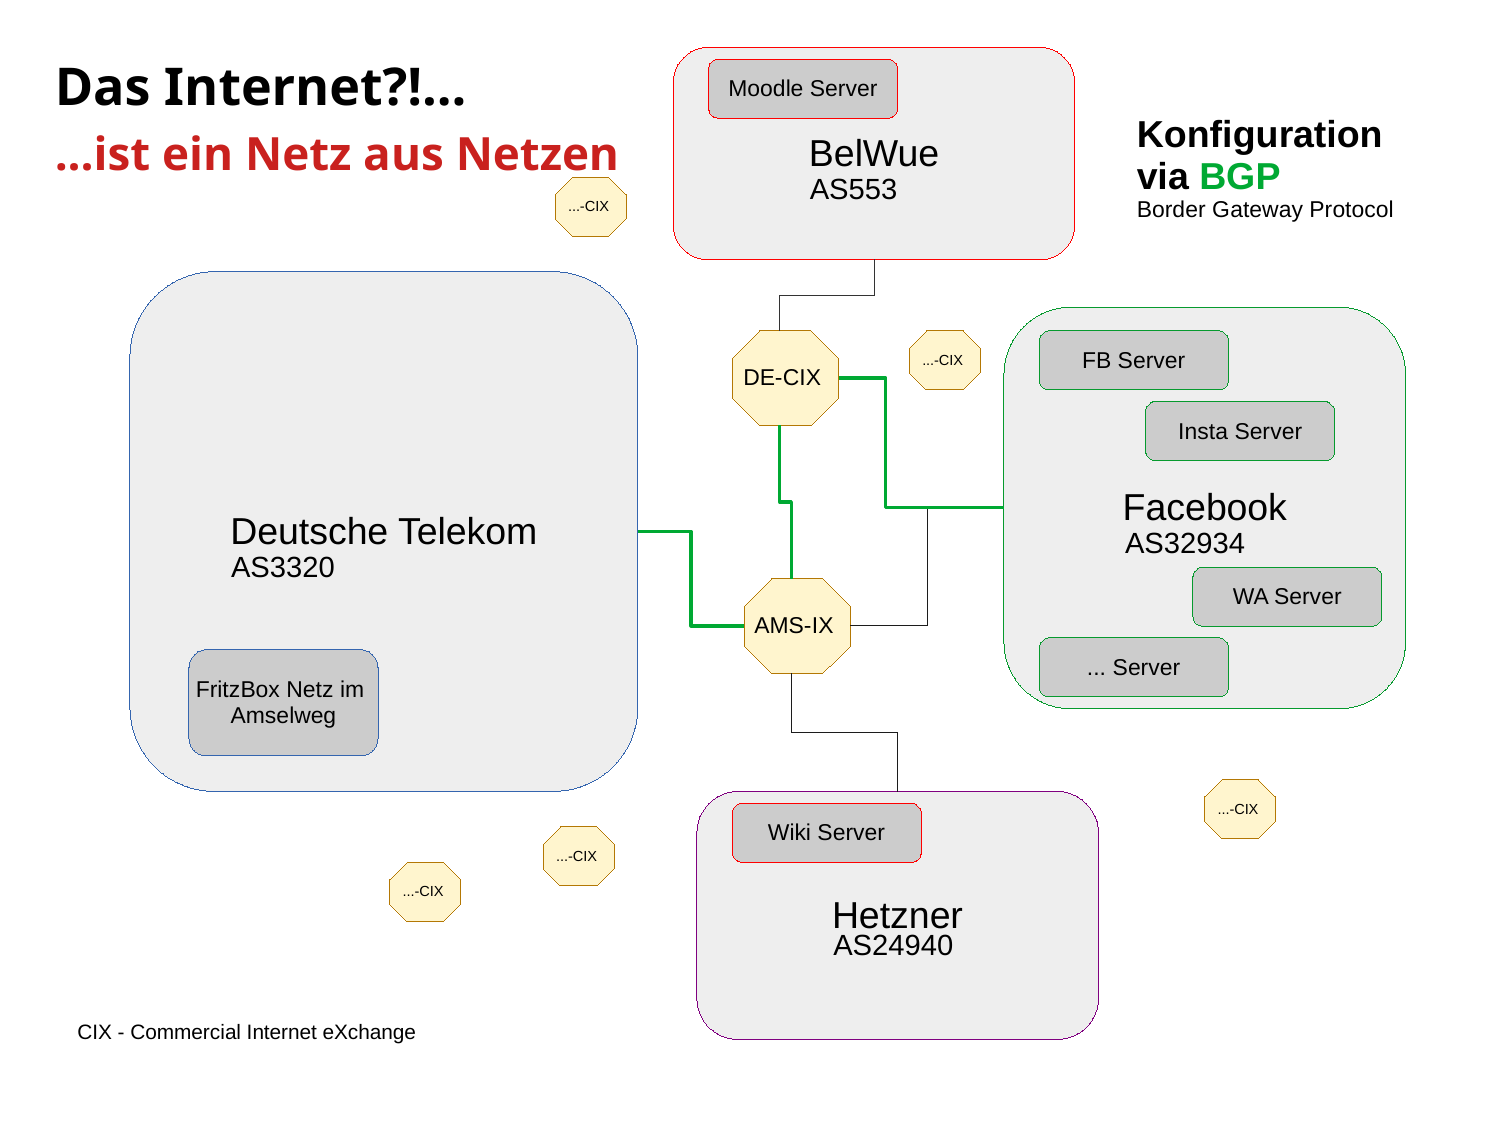

Das Internet?!...
...ist ein Netz aus Netzen
BelWue
Moodle Server
Konfiguration via BGP
AS553
...-CIX
Border Gateway Protocol
Deutsche Telekom
Facebook
DE-CIX
...-CIX
FB Server
Insta Server
AS32934
AS3320
WA Server
AMS-IX
... Server
FritzBox Netz im
Amselweg
...-CIX
Hetzner
Wiki Server
...-CIX
...-CIX
AS24940
CIX - Commercial Internet eXchange